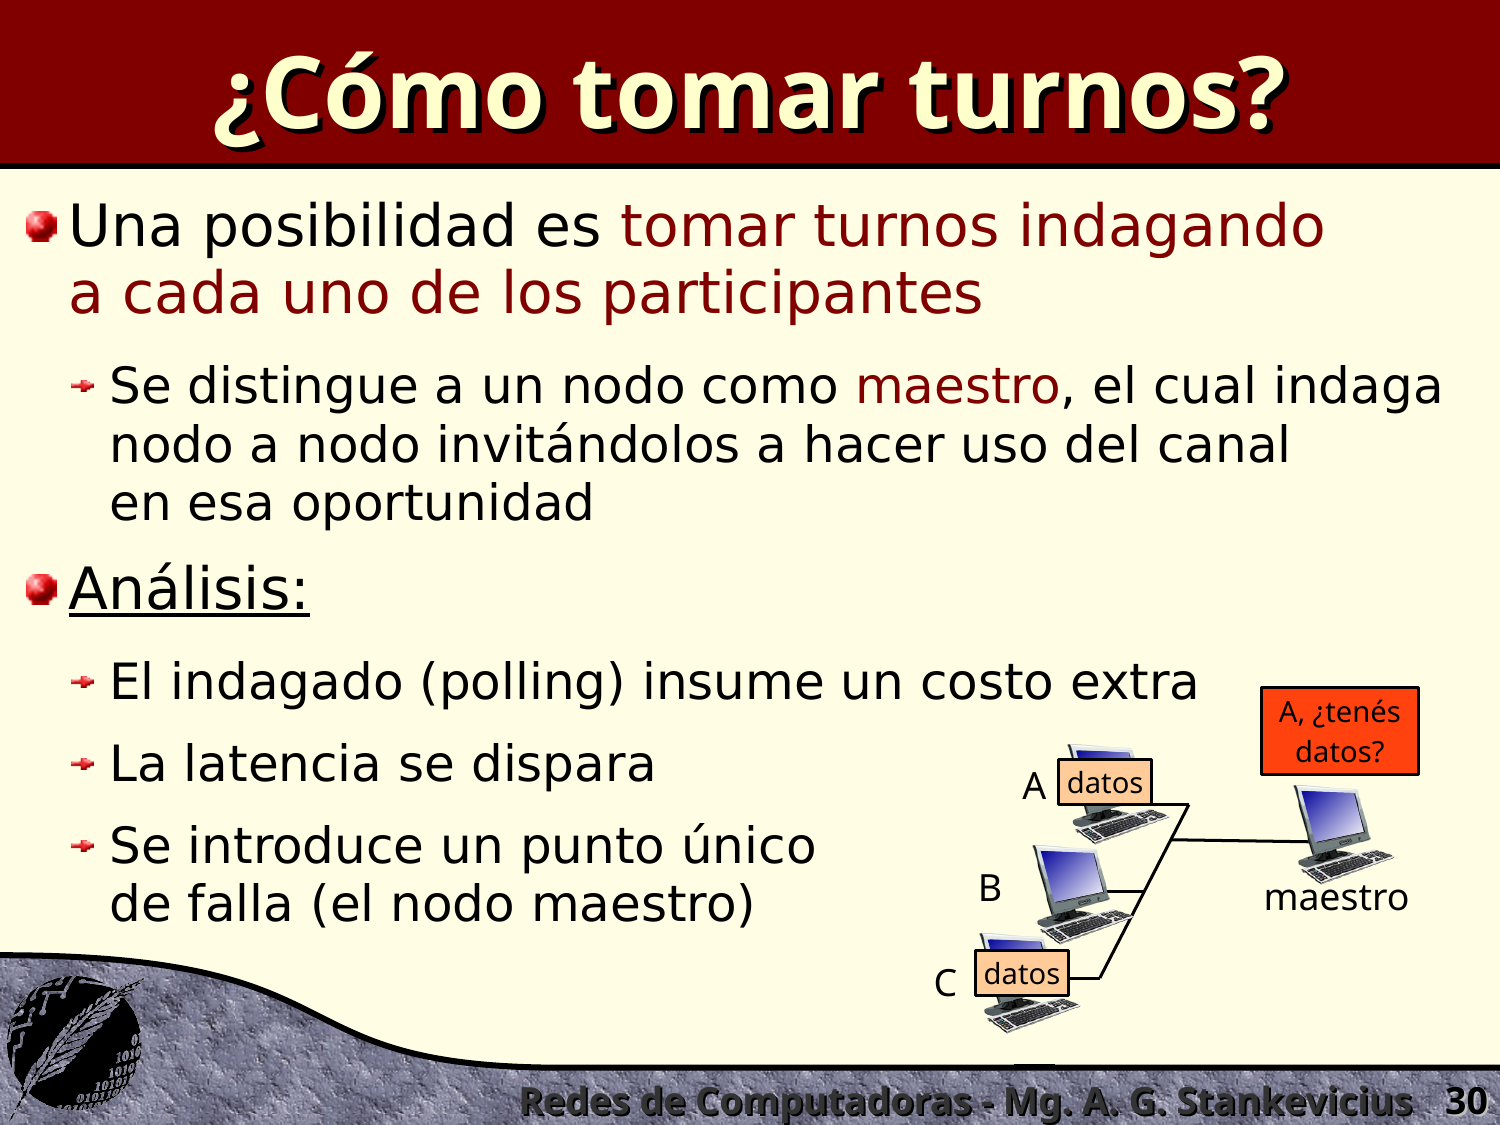

# ¿Cómo tomar turnos?
Una posibilidad es tomar turnos indagando
a cada uno de los participantes
Se distingue a un nodo como maestro, el cual indaga nodo a nodo invitándolos a hacer uso del canal
en esa oportunidad
Análisis:
El indagado (polling) insume un costo extra
La latencia se dispara
Se introduce un punto único
de falla (el nodo maestro)
A, ¿tenés
datos?
A
datos
B
maestro
C
datos
30